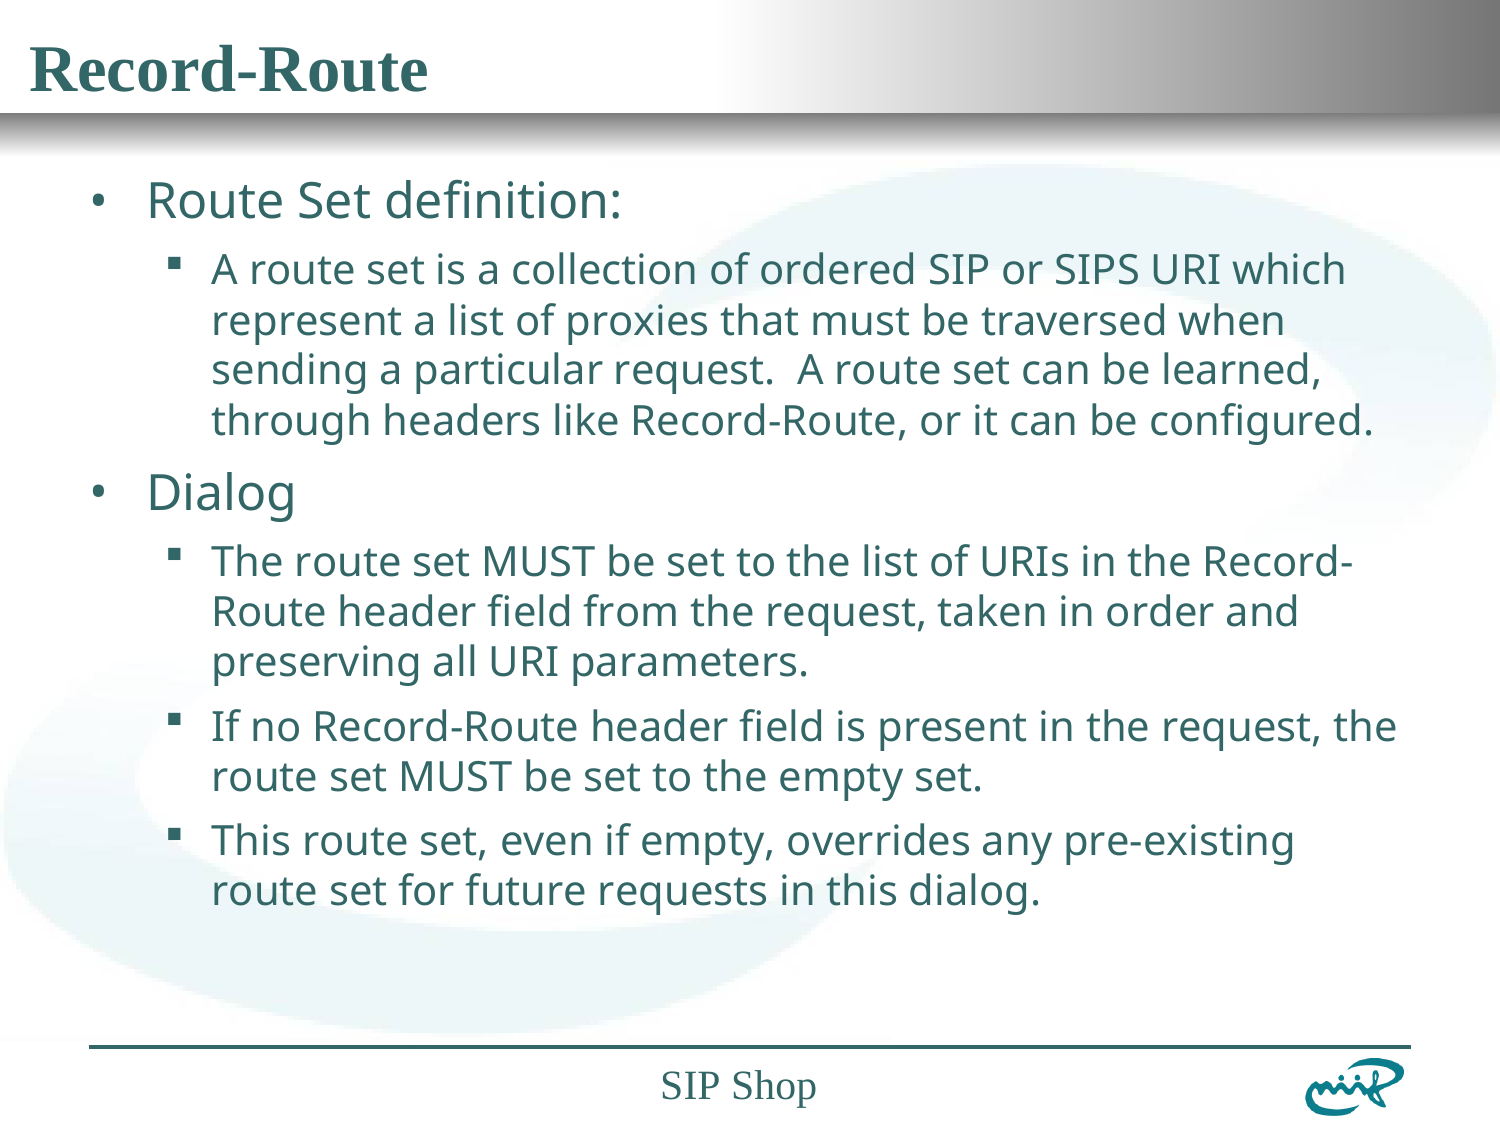

# Record-Route
Route Set definition:
A route set is a collection of ordered SIP or SIPS URI which represent a list of proxies that must be traversed when sending a particular request. A route set can be learned, through headers like Record-Route, or it can be configured.
Dialog
The route set MUST be set to the list of URIs in the Record-Route header field from the request, taken in order and preserving all URI parameters.
If no Record-Route header field is present in the request, the route set MUST be set to the empty set.
This route set, even if empty, overrides any pre-existing route set for future requests in this dialog.